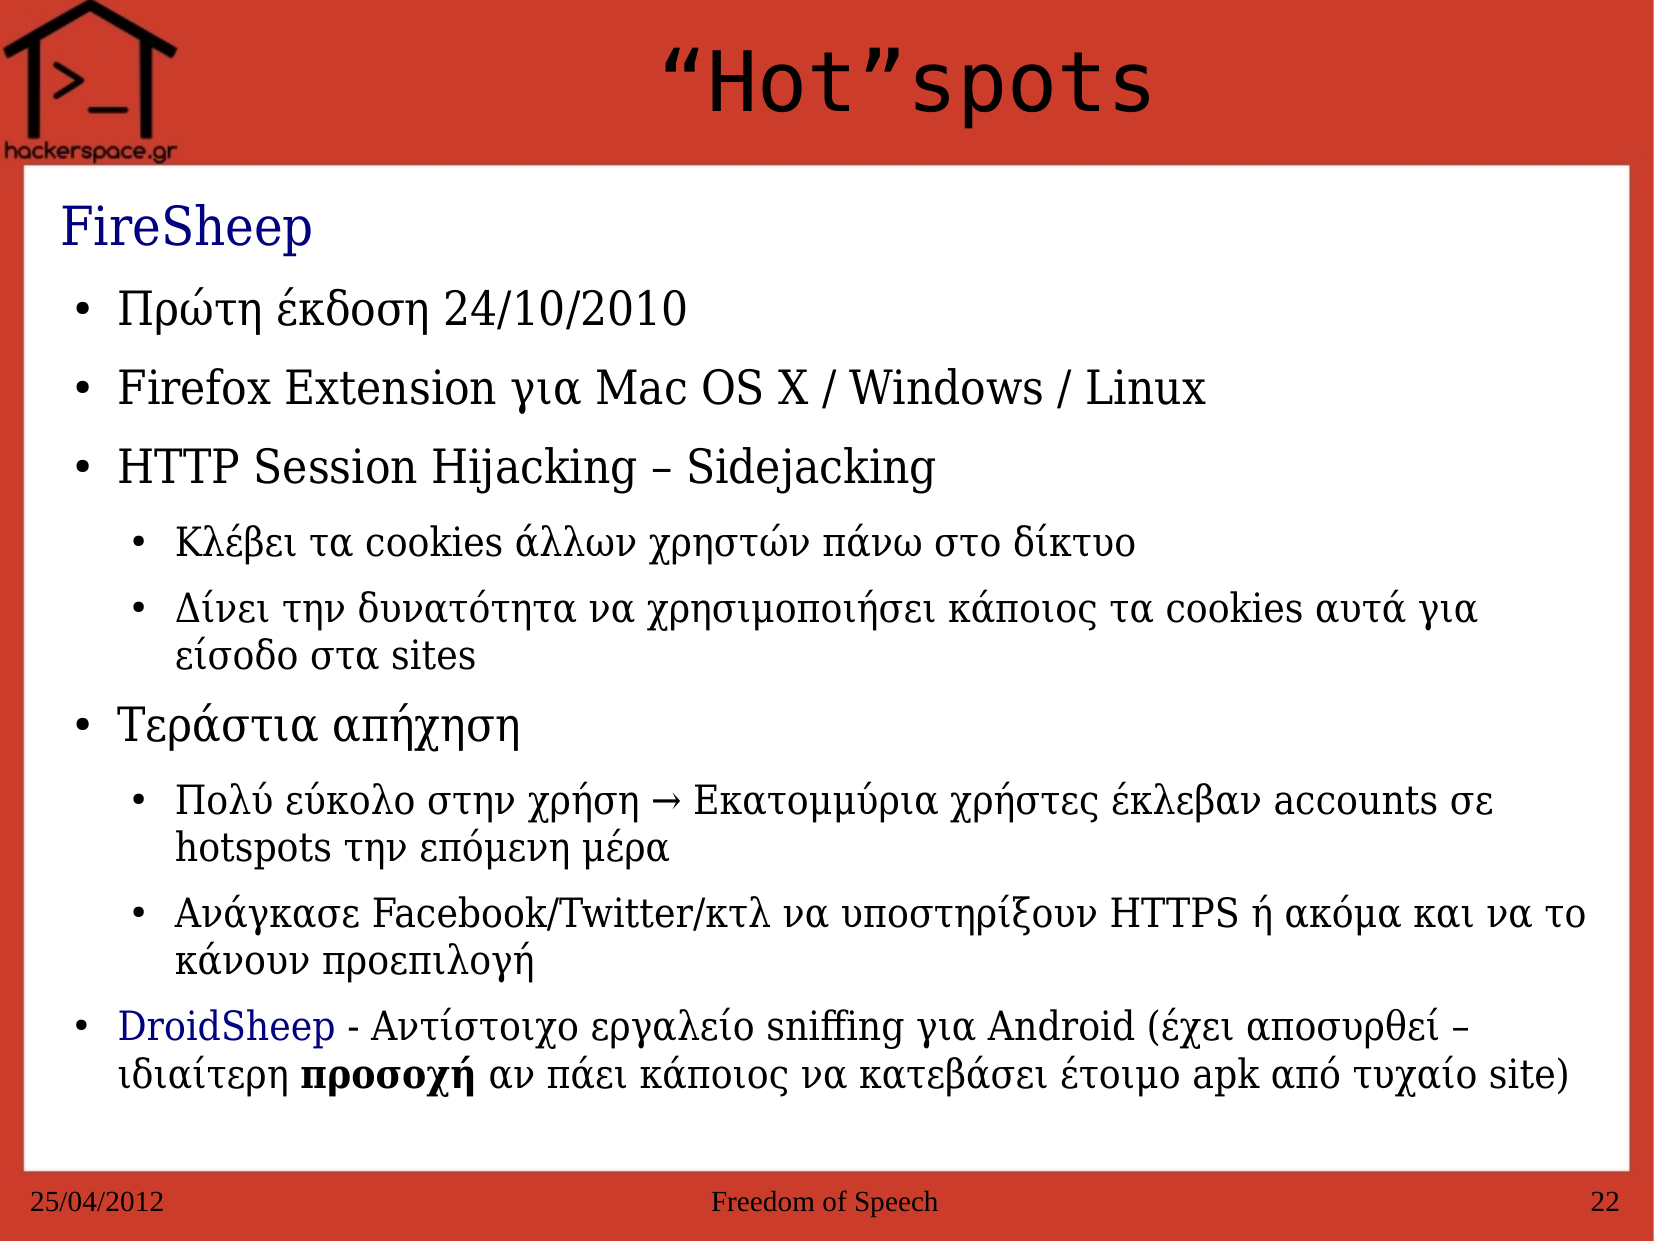

# “Hot”spots
FireSheep
Πρώτη έκδοση 24/10/2010
Firefox Extension για Mac OS X / Windows / Linux
HTTP Session Hijacking – Sidejacking
Κλέβει τα cookies άλλων χρηστών πάνω στο δίκτυο
Δίνει την δυνατότητα να χρησιμοποιήσει κάποιος τα cookies αυτά για είσοδο στα sites
Τεράστια απήχηση
Πολύ εύκολο στην χρήση → Εκατομμύρια χρήστες έκλεβαν accounts σε hotspots την επόμενη μέρα
Ανάγκασε Facebook/Twitter/κτλ να υποστηρίξουν HTTPS ή ακόμα και να το κάνουν προεπιλογή
DroidSheep - Αντίστοιχο εργαλείο sniffing για Android (έχει αποσυρθεί – ιδιαίτερη προσοχή αν πάει κάποιος να κατεβάσει έτοιμο apk από τυχαίο site)
25/04/2012
Freedom of Speech
22